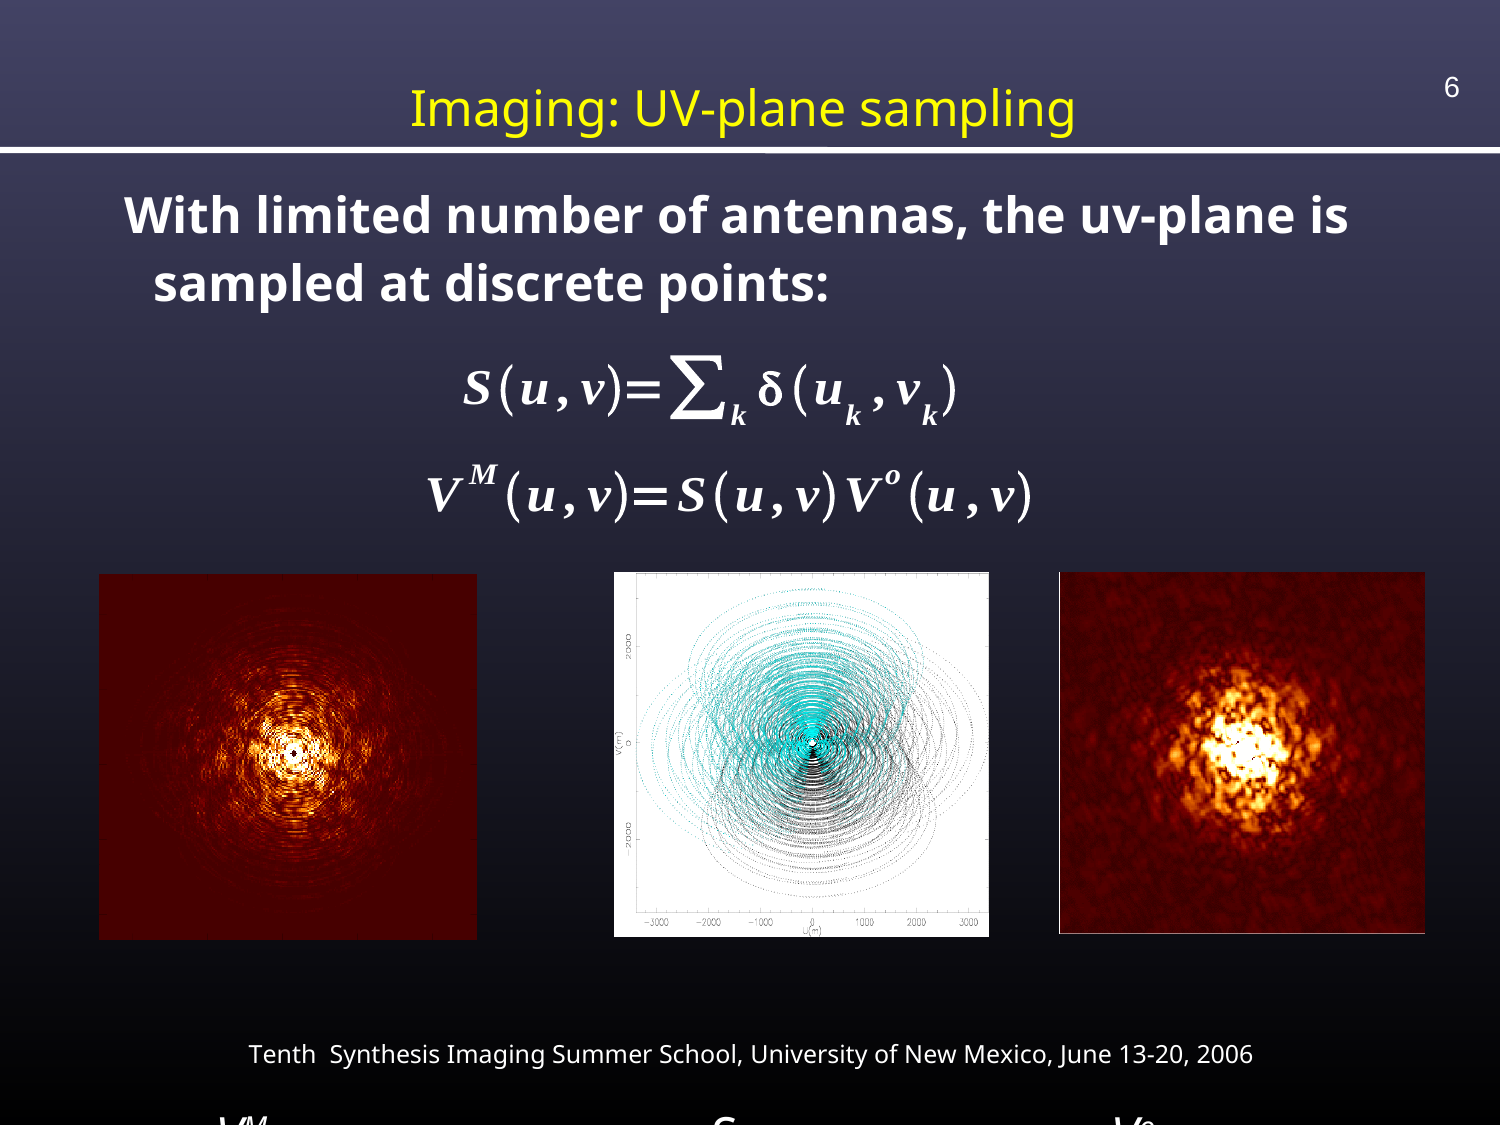

# Imaging: UV-plane sampling
With limited number of antennas, the uv-plane is sampled at discrete points:
 = X
 VM S Vo